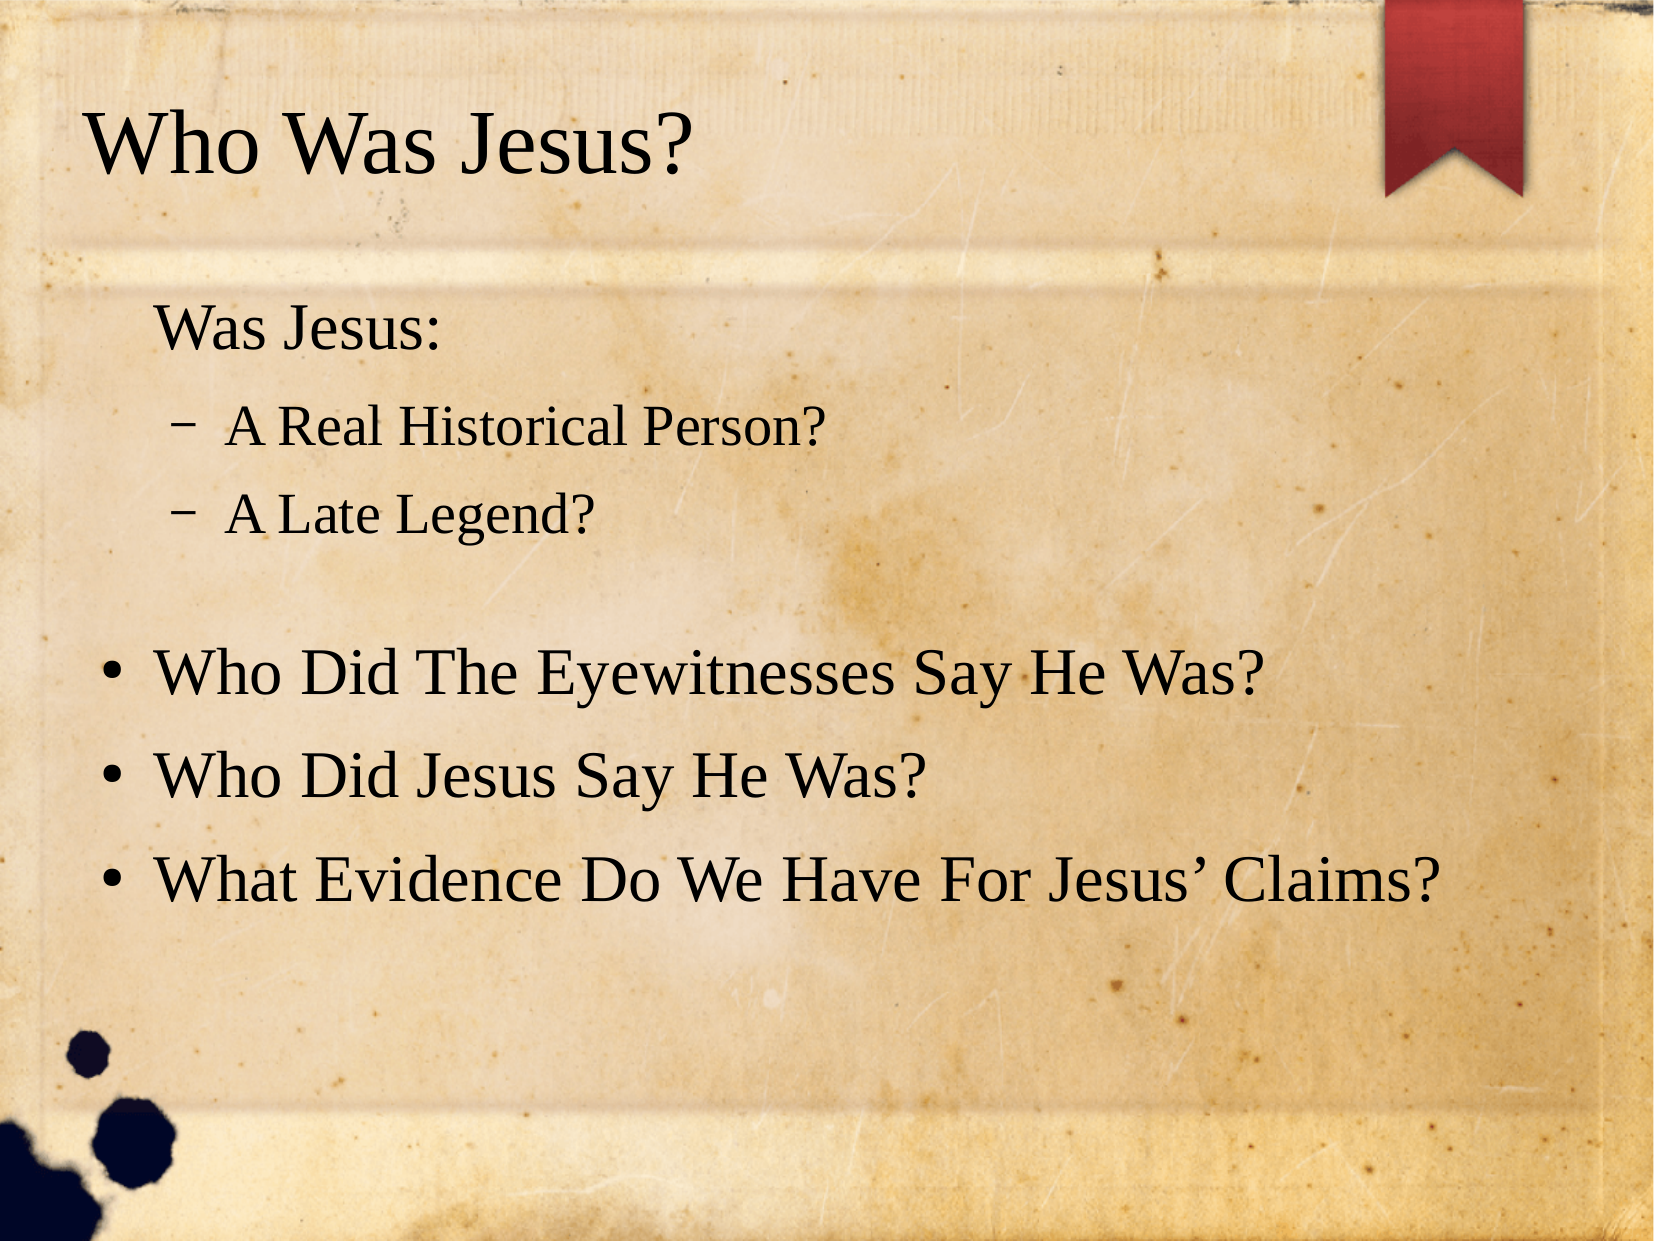

# Who Was Jesus?
Was Jesus:
A Real Historical Person?
A Late Legend?
Who Did The Eyewitnesses Say He Was?
Who Did Jesus Say He Was?
What Evidence Do We Have For Jesus’ Claims?